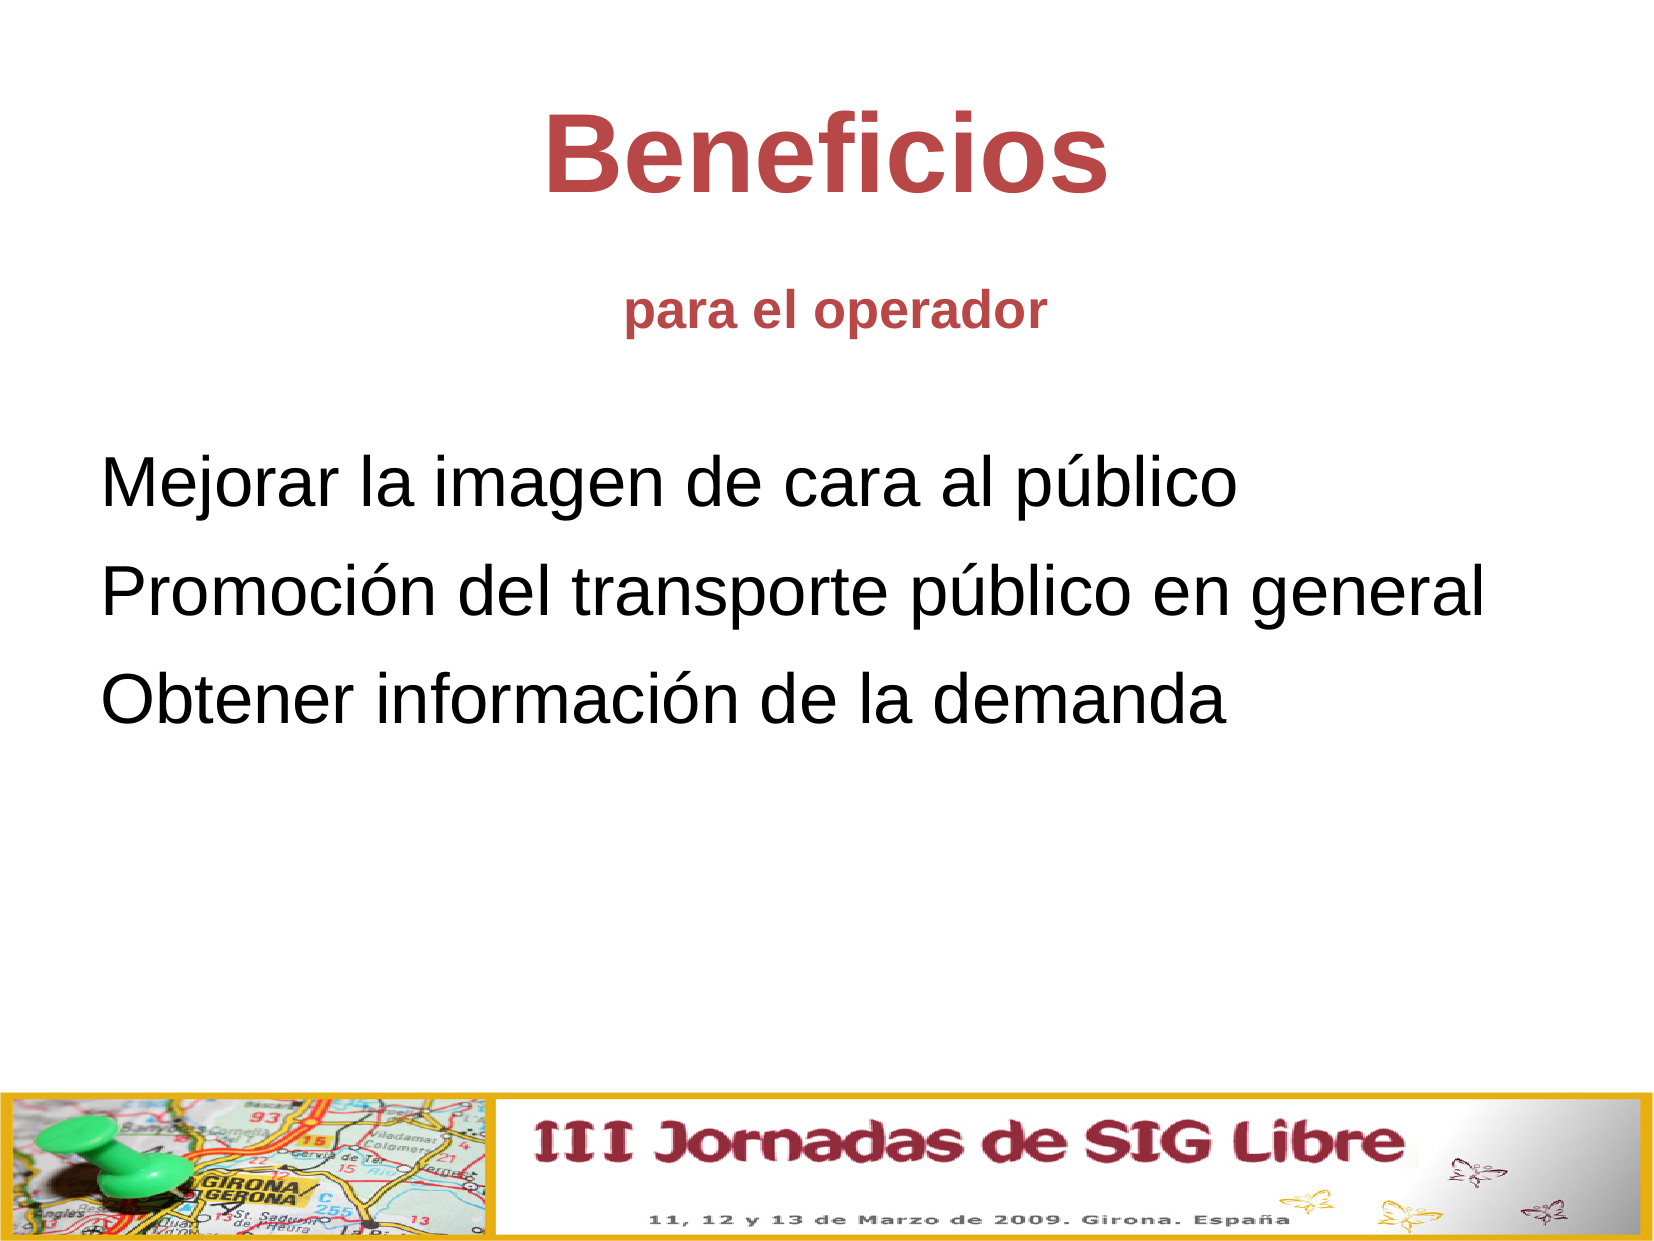

# Beneficios
para el operador
Mejorar la imagen de cara al público
Promoción del transporte público en general
Obtener información de la demanda